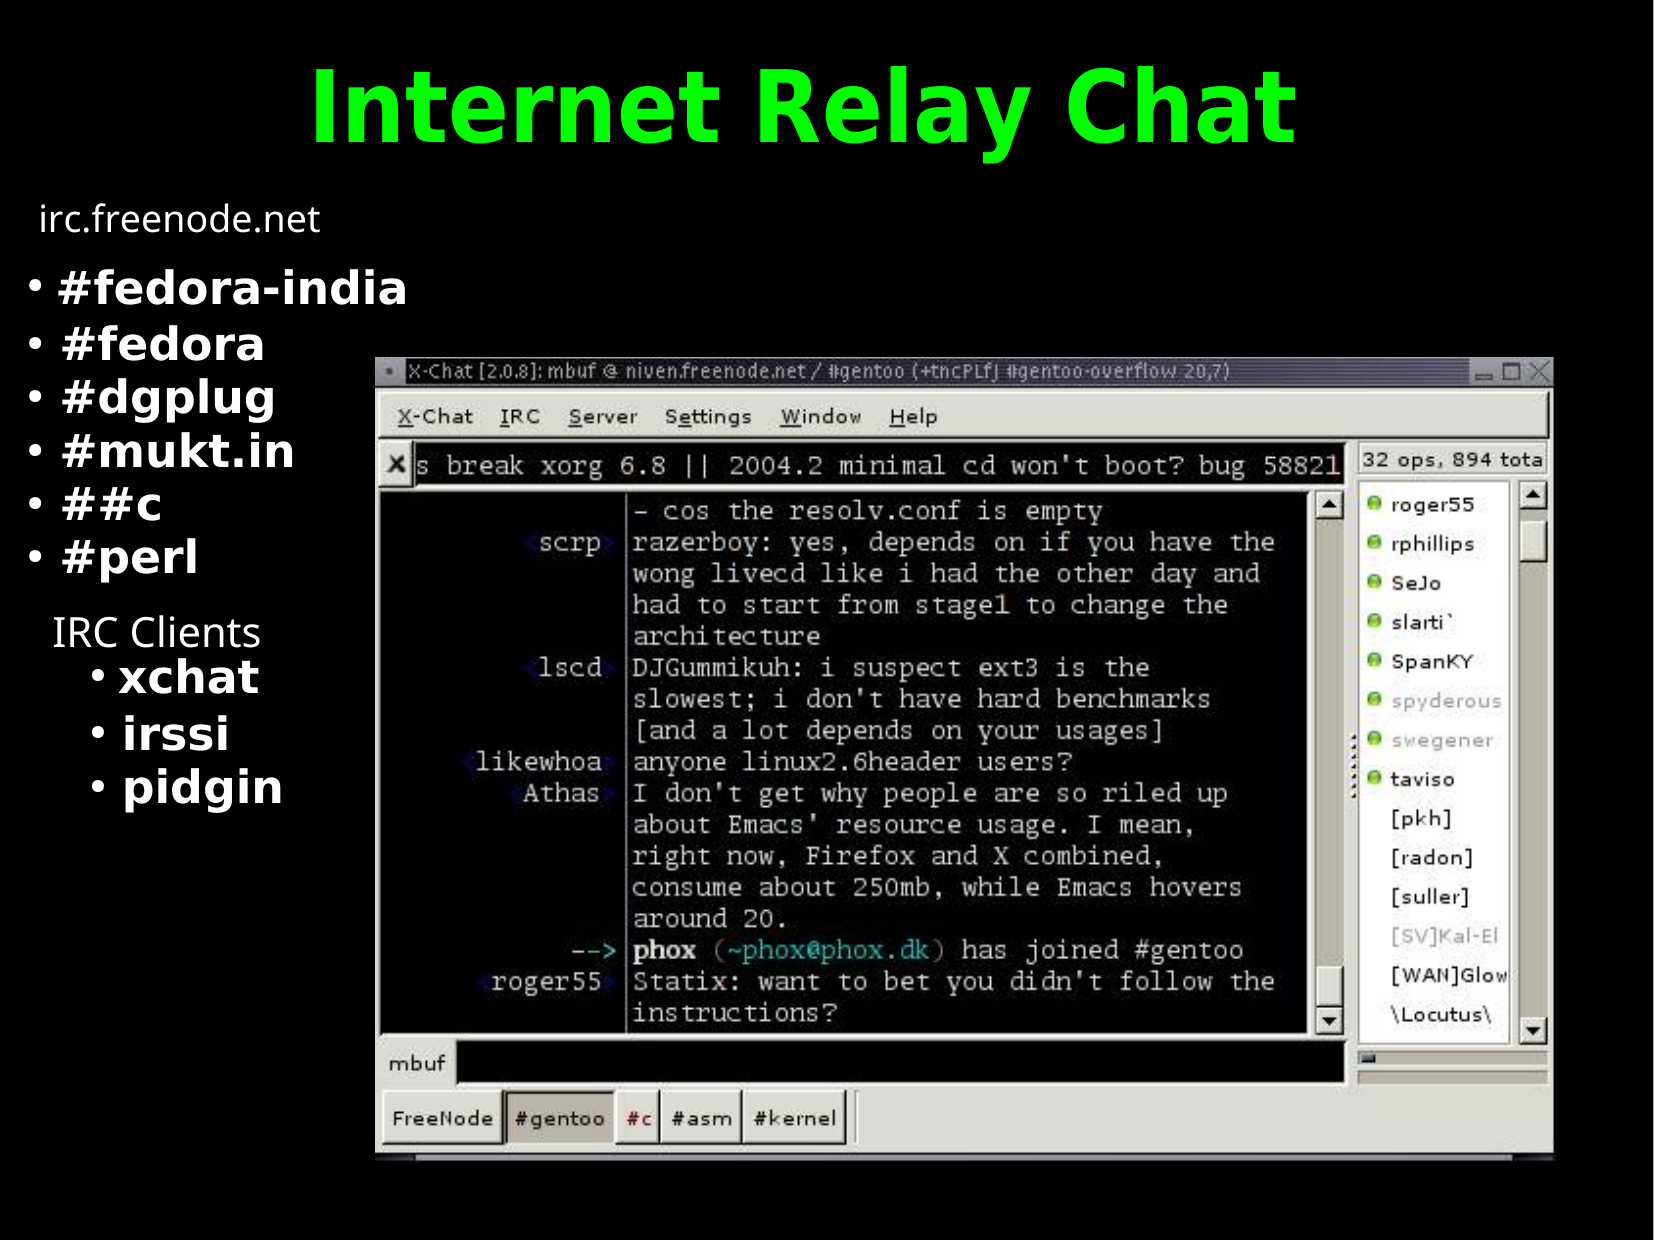

Internet Relay Chat
irc.freenode.net
 #fedora-india
 #fedora
 #dgplug
 #mukt.in
 ##c
 #perl
IRC Clients
 xchat
 irssi
 pidgin